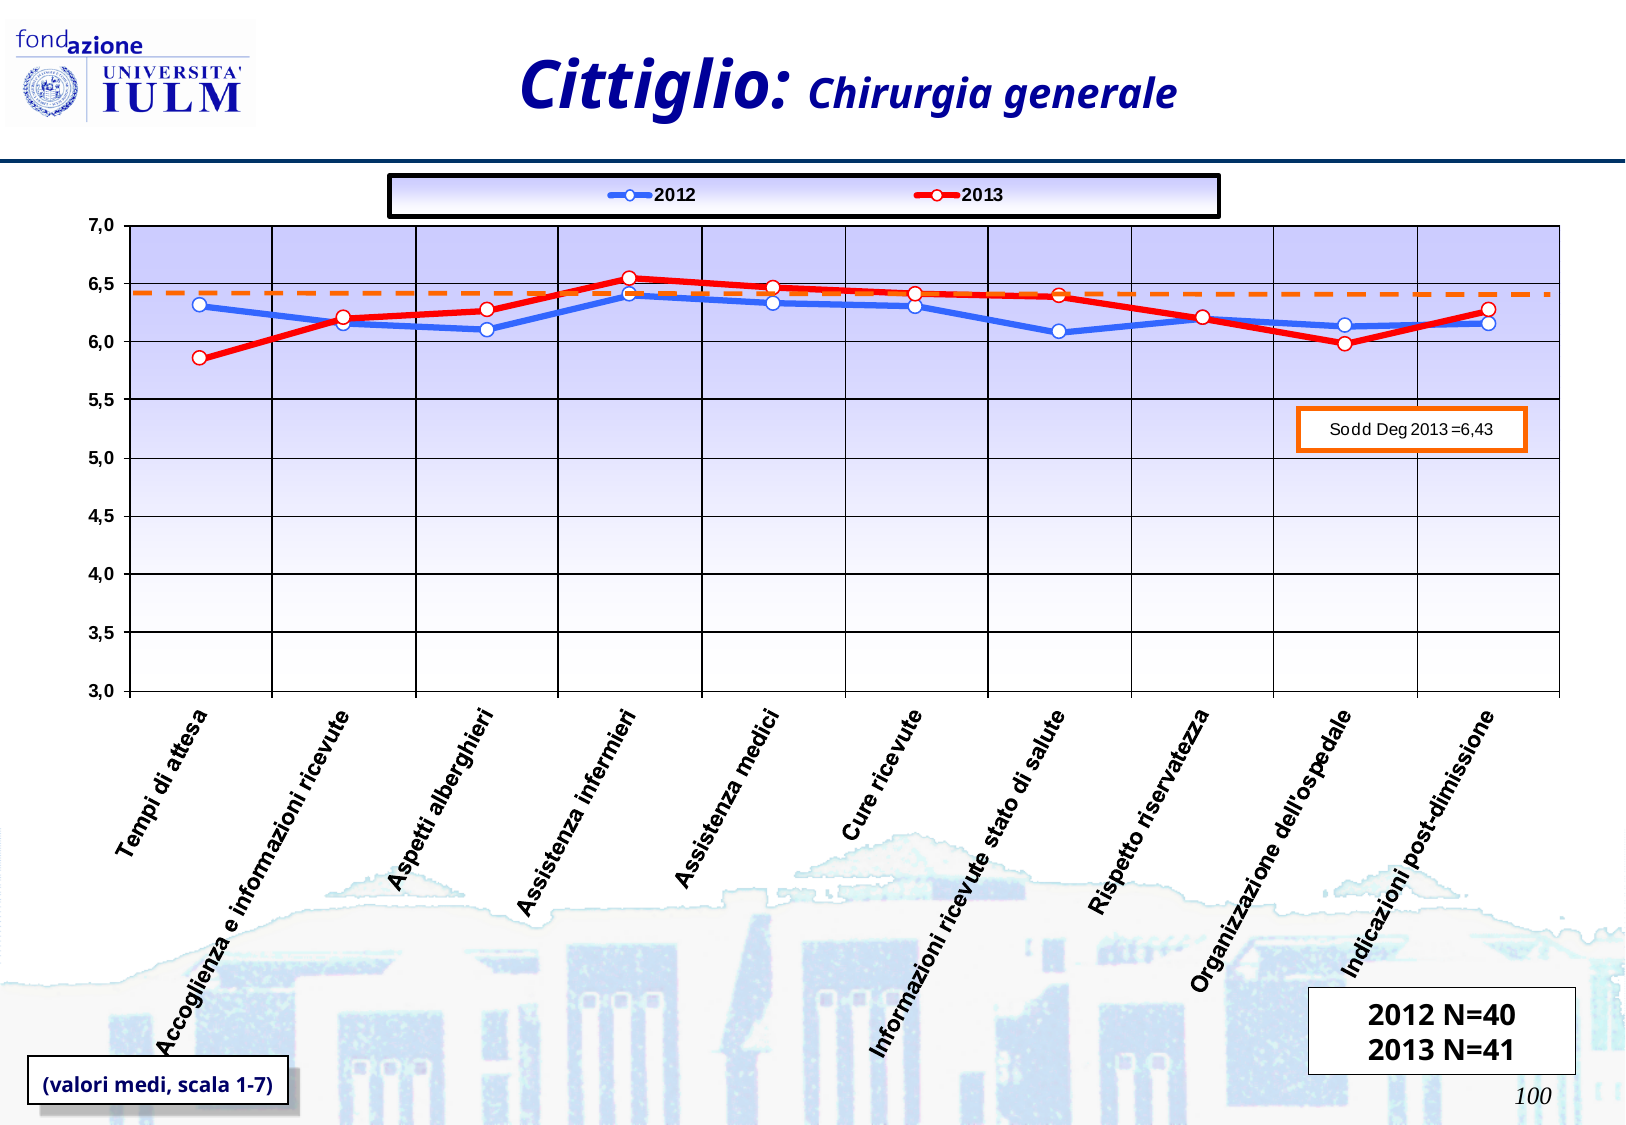

Cittiglio: Chirurgia generale
2012 N=40
2013 N=41
(valori medi, scala 1-7)